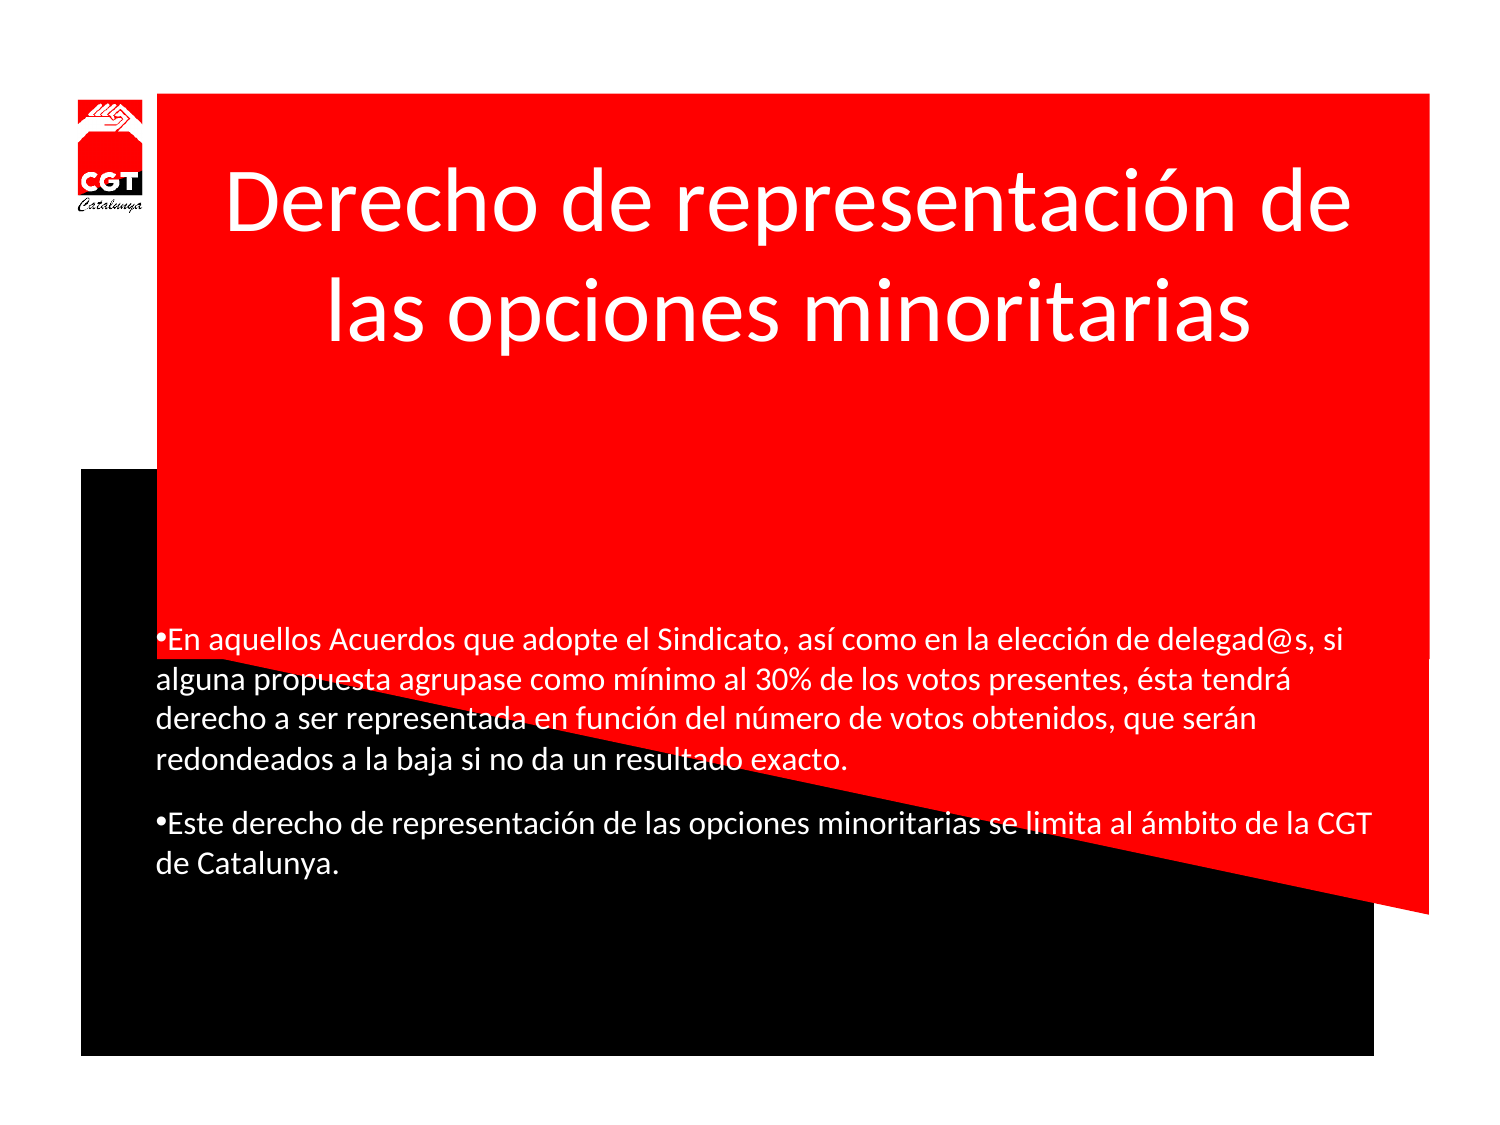

# Derecho de representación de las opciones minoritarias
En aquellos Acuerdos que adopte el Sindicato, así como en la elección de delegad@s, si alguna propuesta agrupase como mínimo al 30% de los votos presentes, ésta tendrá derecho a ser representada en función del número de votos obtenidos, que serán redondeados a la baja si no da un resultado exacto.
Este derecho de representación de las opciones minoritarias se limita al ámbito de la CGT de Catalunya.